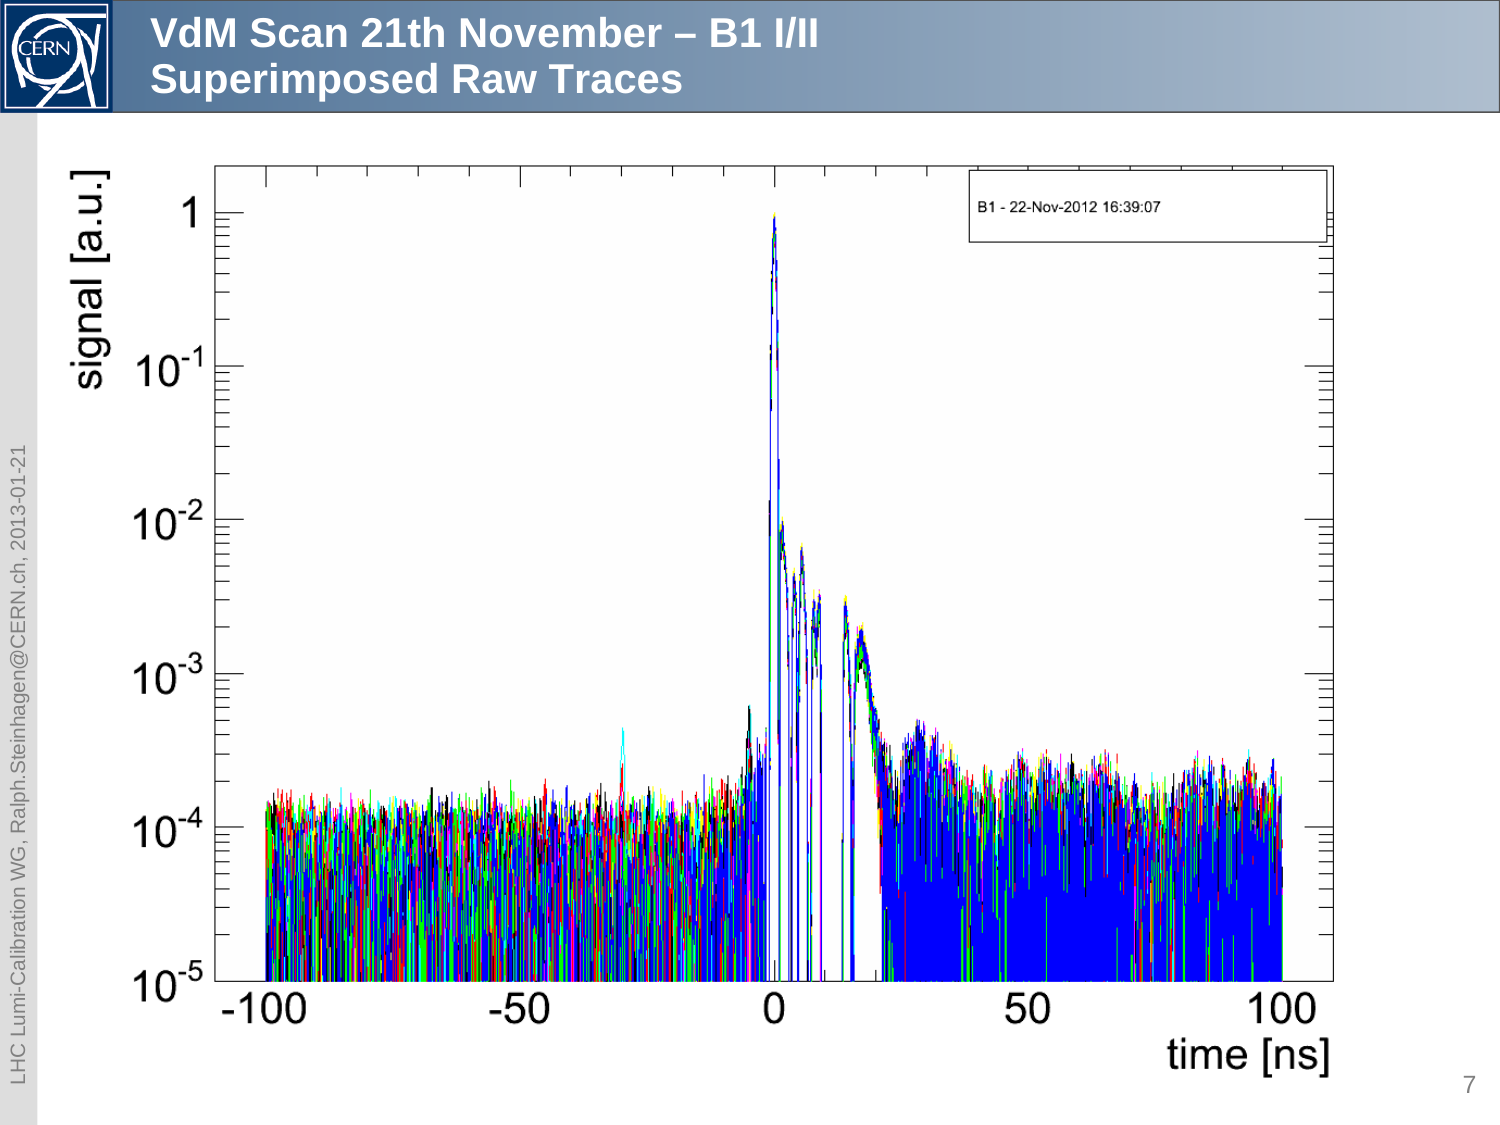

# VdM Scan 21th November – B1 I/II Superimposed Raw Traces